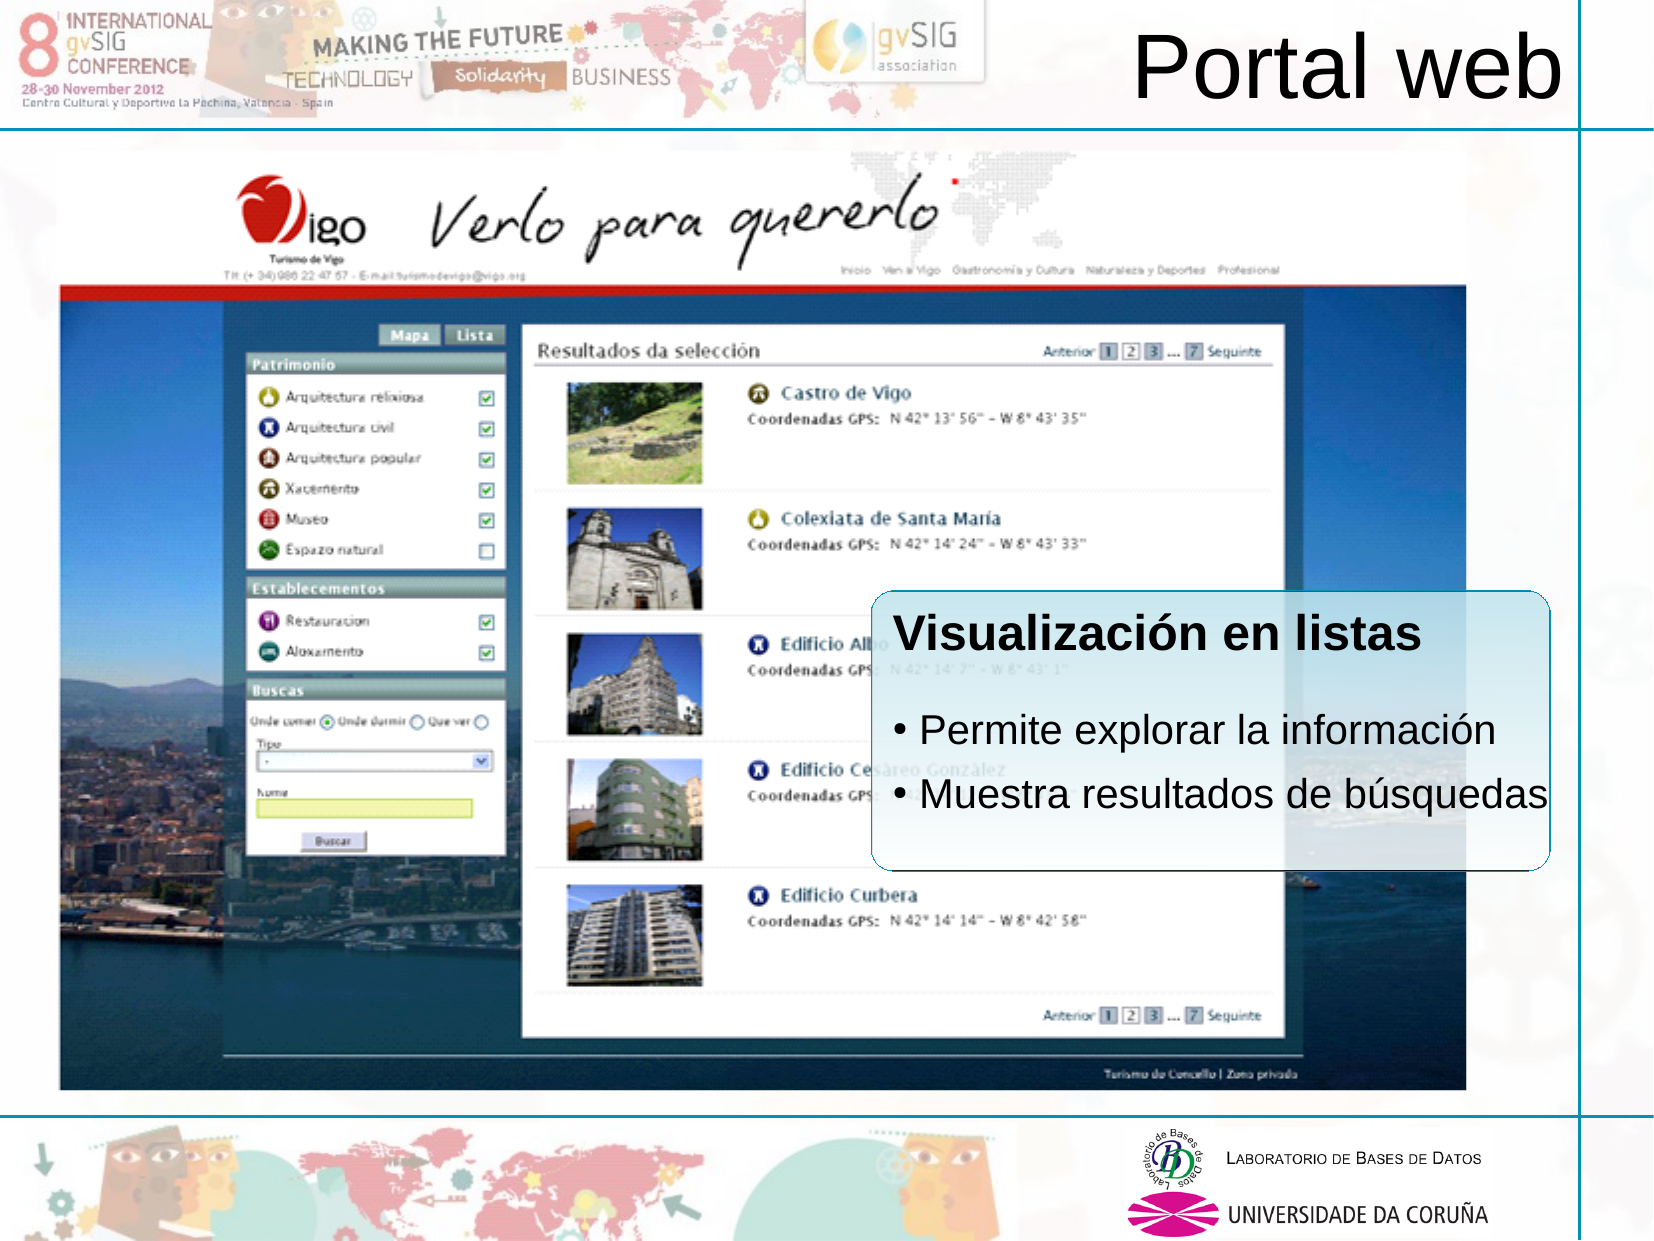

# Portal web
Visualización en listas
 Permite explorar la información
 Muestra resultados de búsquedas